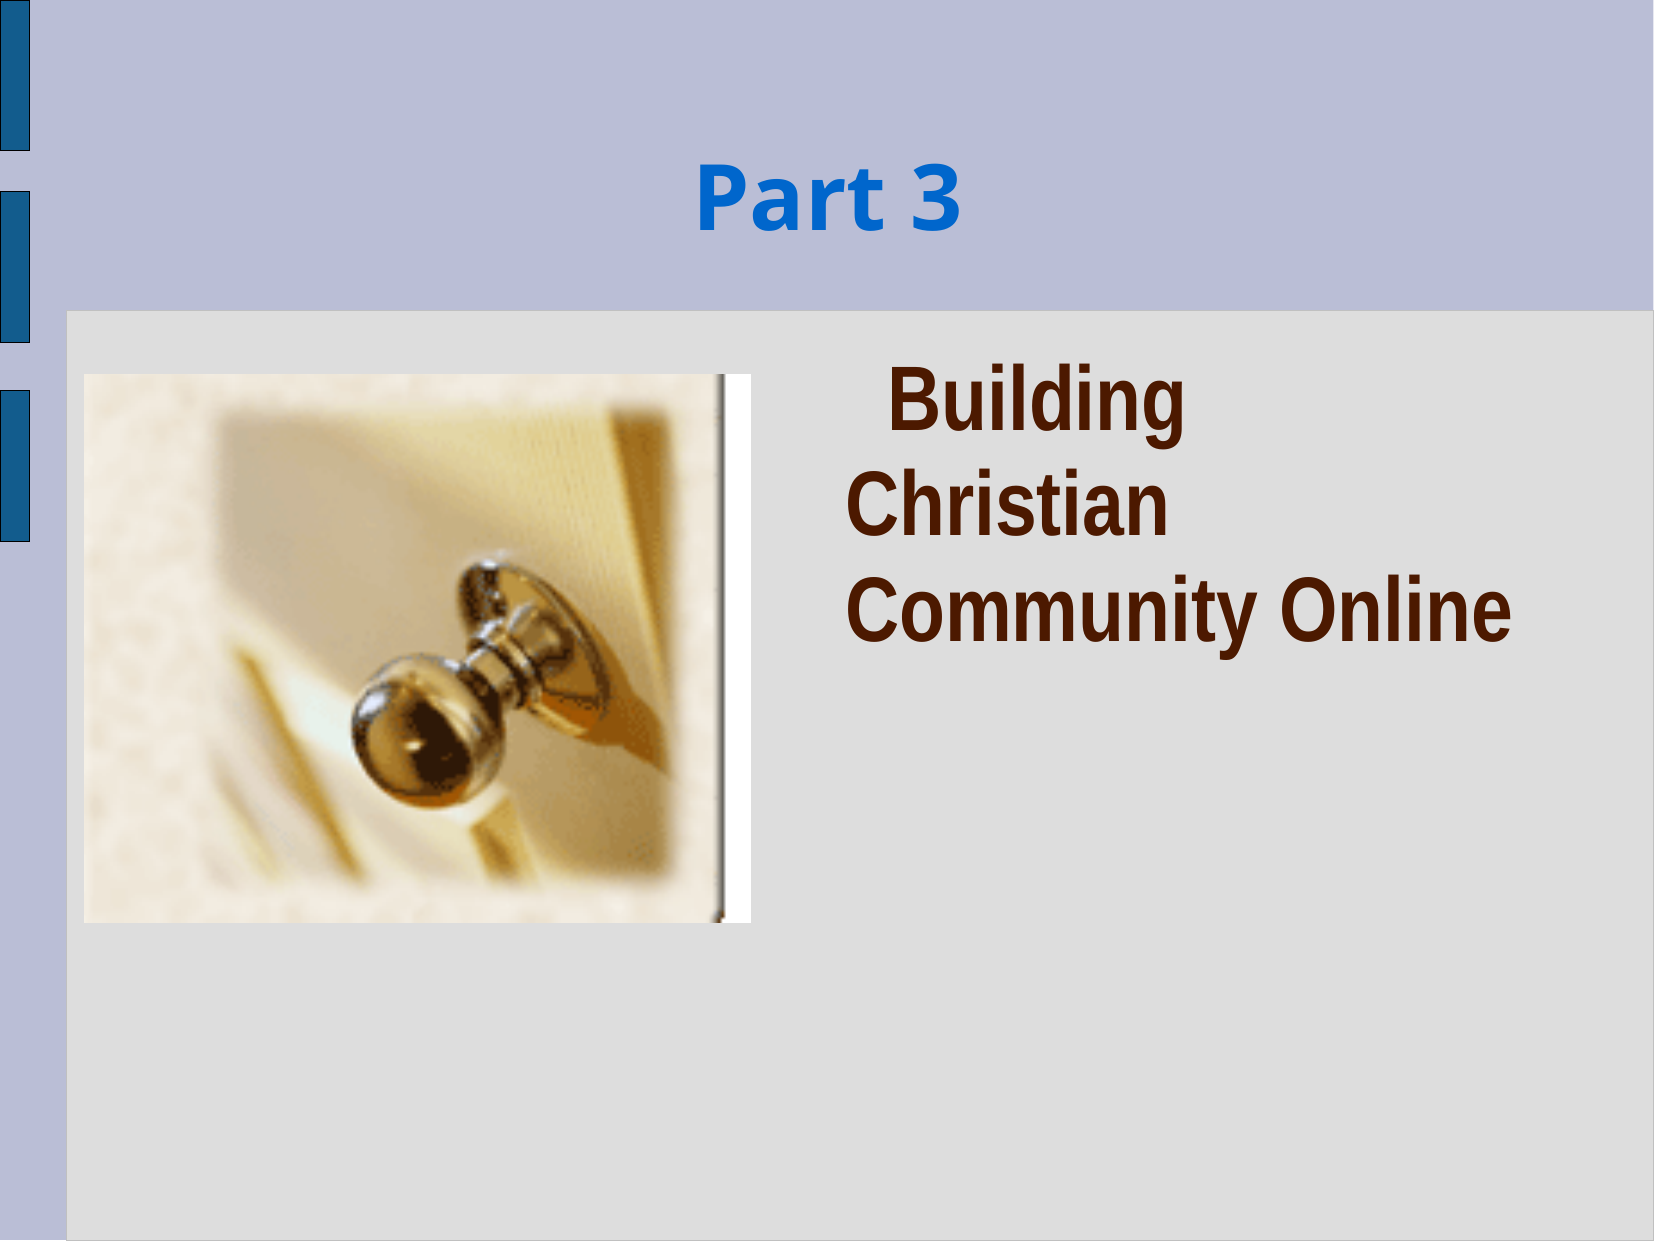

# Part 3
 Building Christian Community Online